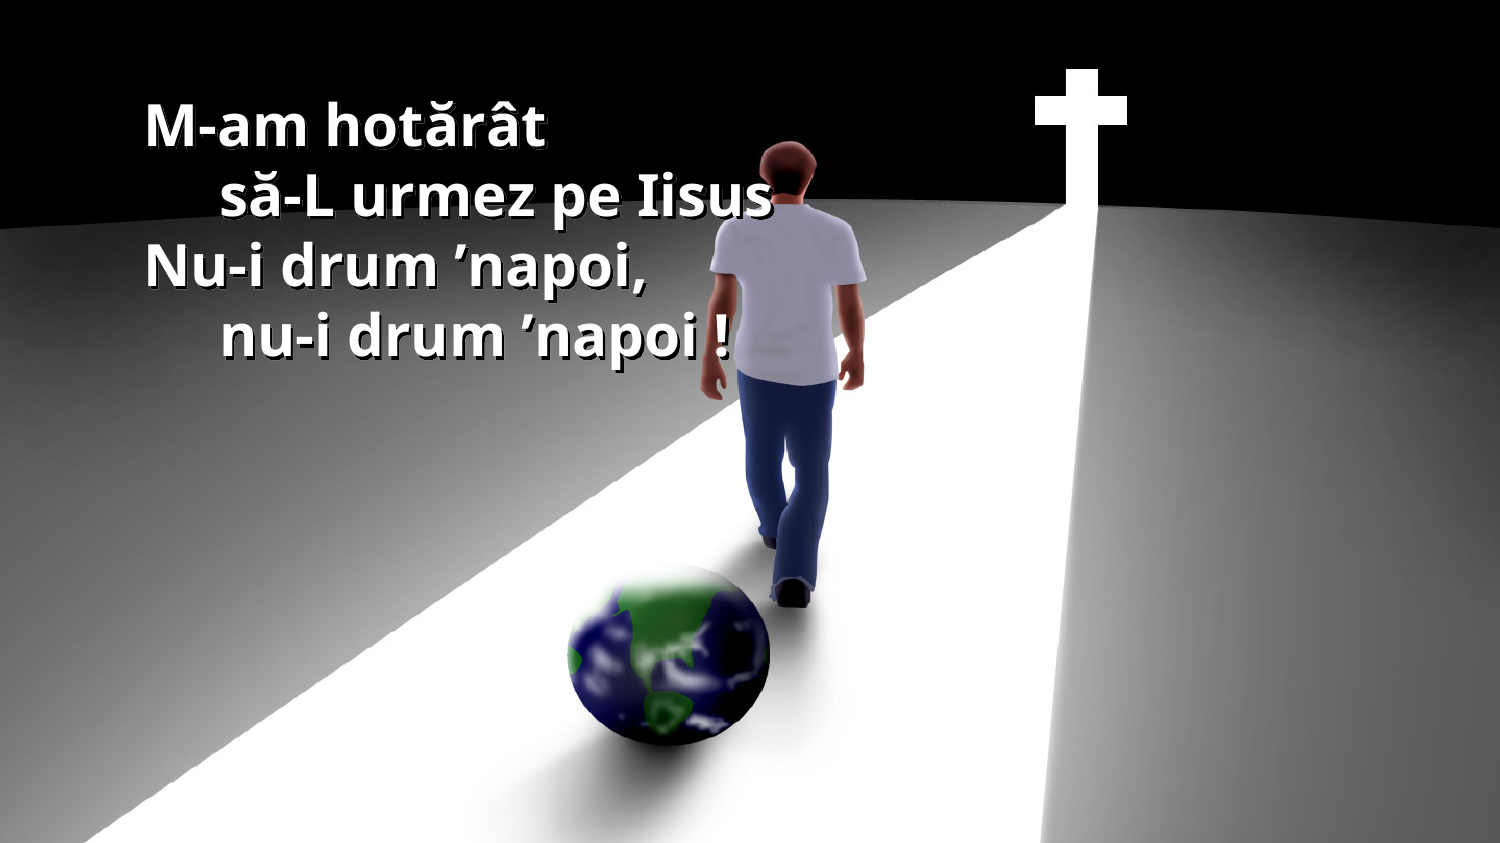

M-am hotărât
	să-L urmez pe Iisus
Nu-i drum ’napoi,
	nu-i drum ’napoi !